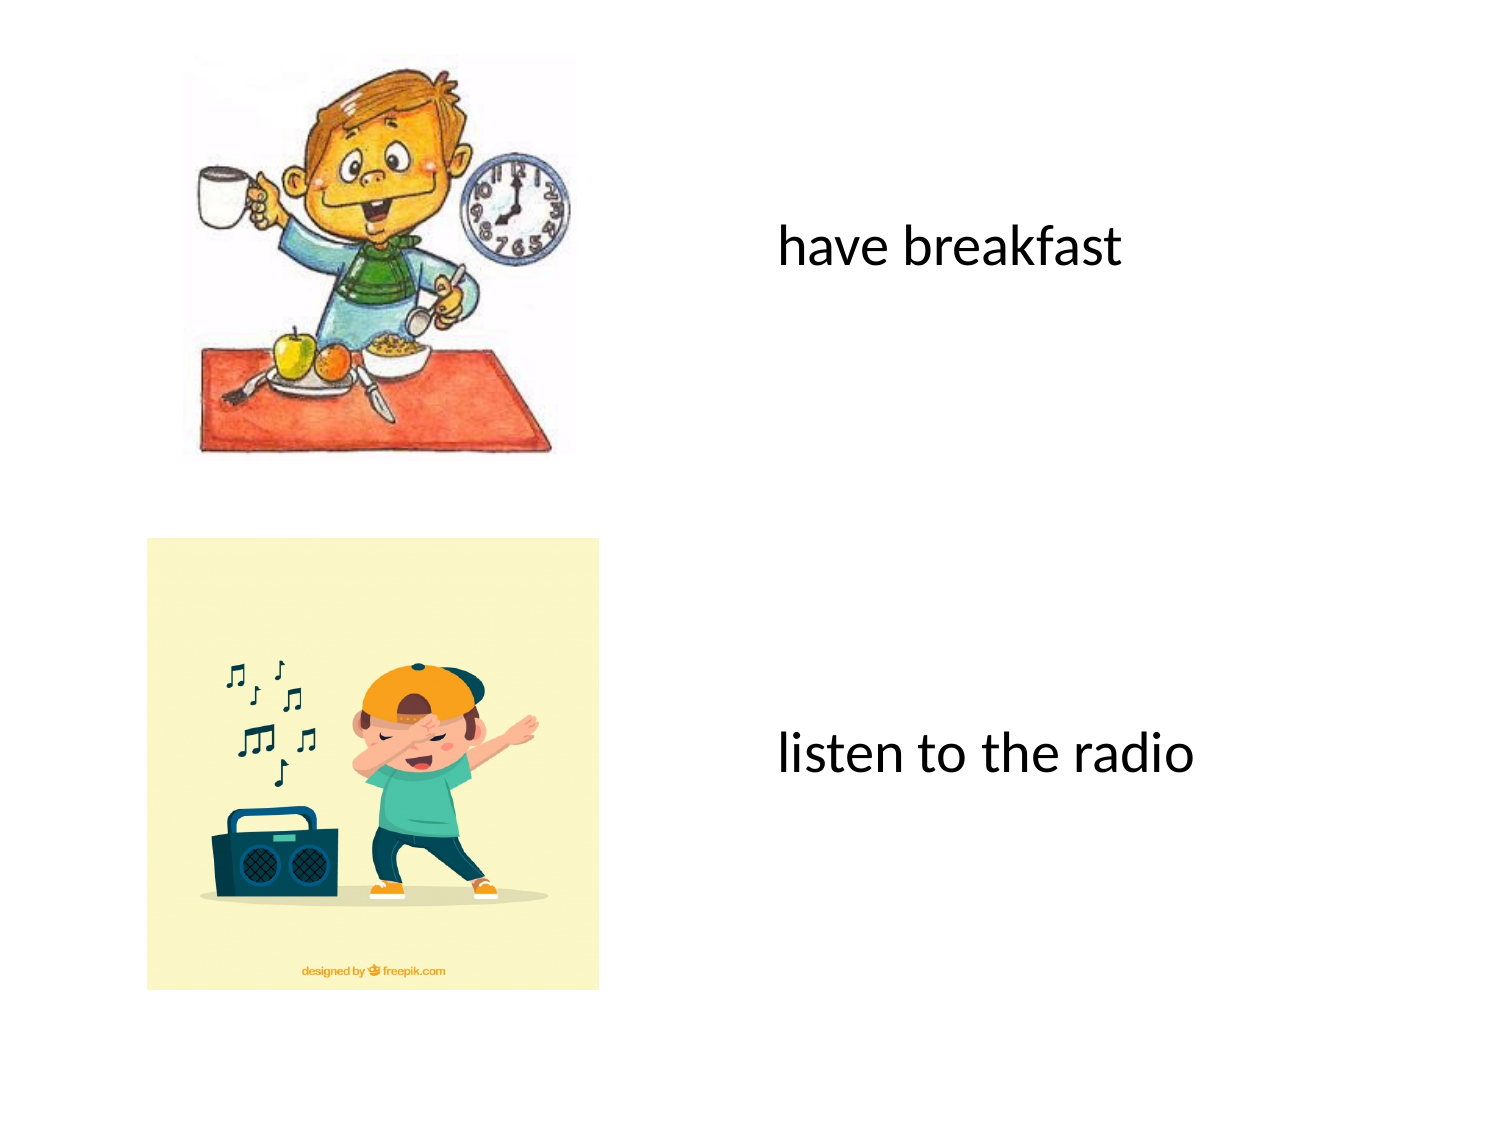

# have breakfast
listen to the radio